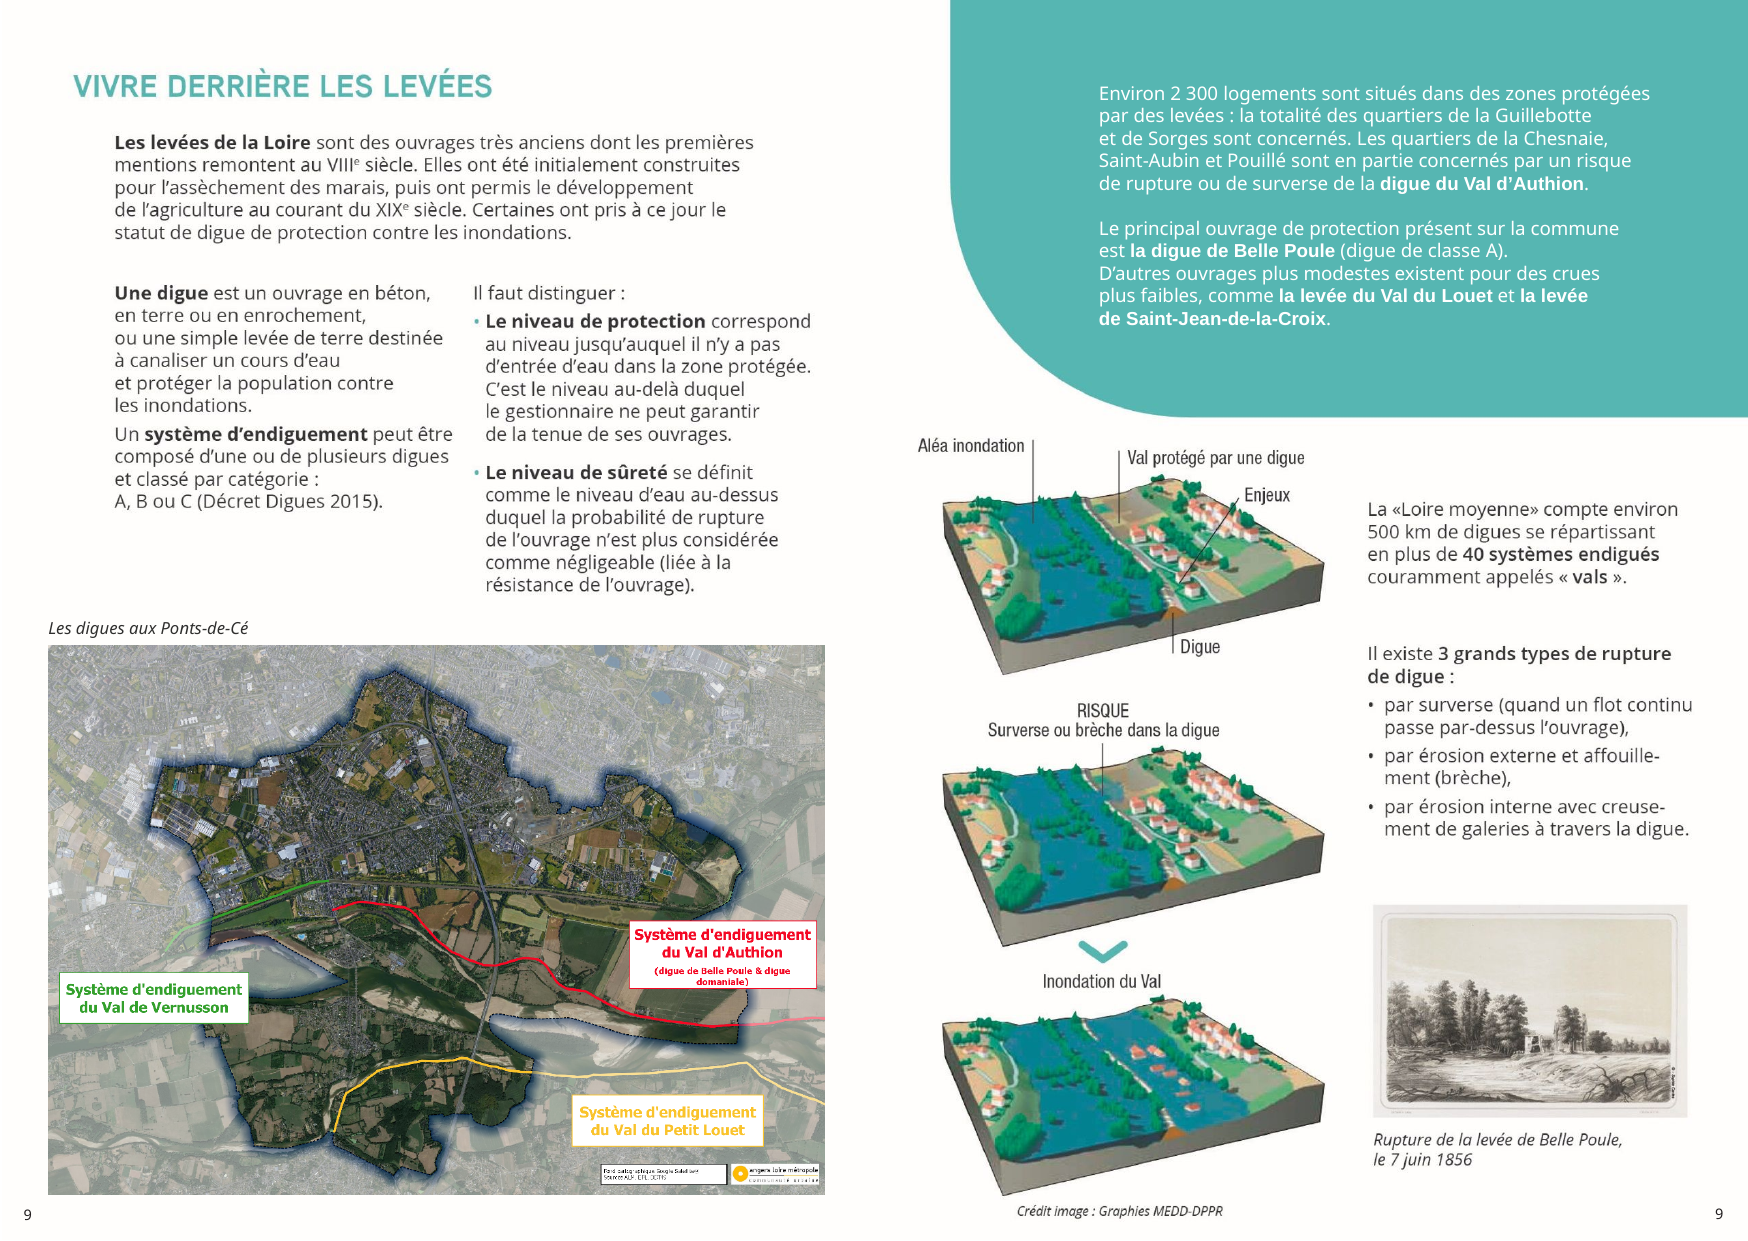

Environ 2 300 logements sont situés dans des zones protégées par des levées : la totalité des quartiers de la Guillebotte
et de Sorges sont concernés. Les quartiers de la Chesnaie,
Saint-Aubin et Pouillé sont en partie concernés par un risque
de rupture ou de surverse de la digue du Val d’Authion.
Le principal ouvrage de protection présent sur la commune
est la digue de Belle Poule (digue de classe A).
D’autres ouvrages plus modestes existent pour des crues
plus faibles, comme la levée du Val du Louet et la levée
de Saint-Jean-de-la-Croix.
Les digues aux Ponts-de-Cé